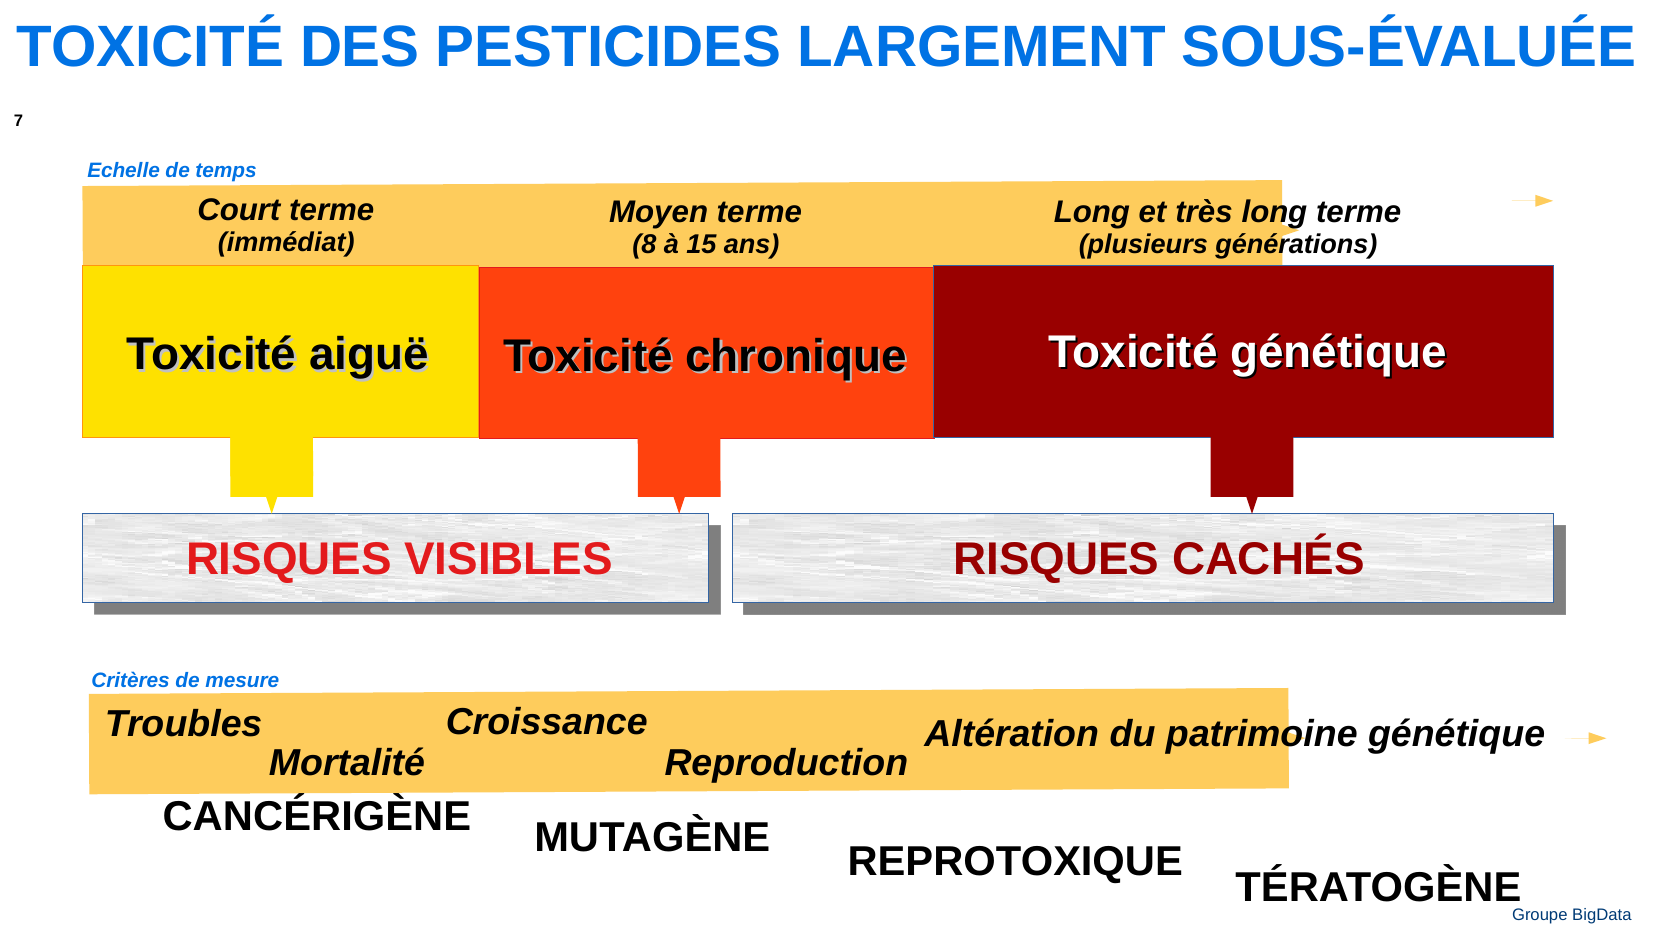

TOXICITÉ DES PESTICIDES LARGEMENT SOUS-ÉVALUÉE
Echelle de temps
Court terme
(immédiat)
Moyen terme
(8 à 15 ans)
Long et très long terme
(plusieurs générations)
Toxicité génétique
Toxicité aiguë
Toxicité chronique
RISQUES VISIBLES
RISQUES CACHÉS
Critères de mesure
Croissance
Troubles
Altération du patrimoine génétique
Court terme
Mortalité
Reproduction
CANCÉRIGÈNE
MUTAGÈNE
REPROTOXIQUE
TÉRATOGÈNE
Groupe BigData